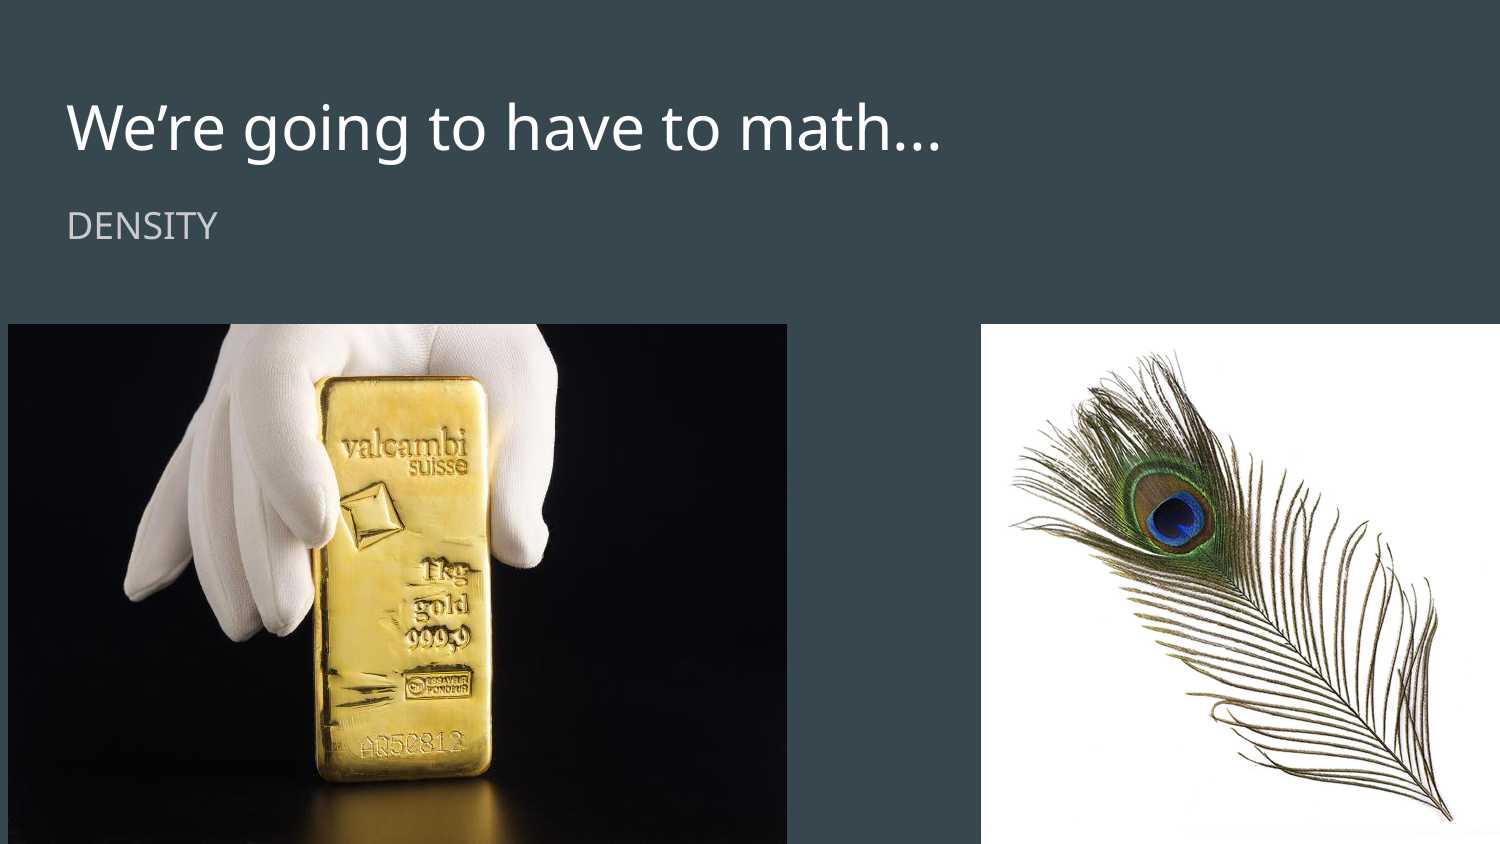

# We’re going to have to math...
DENSITY